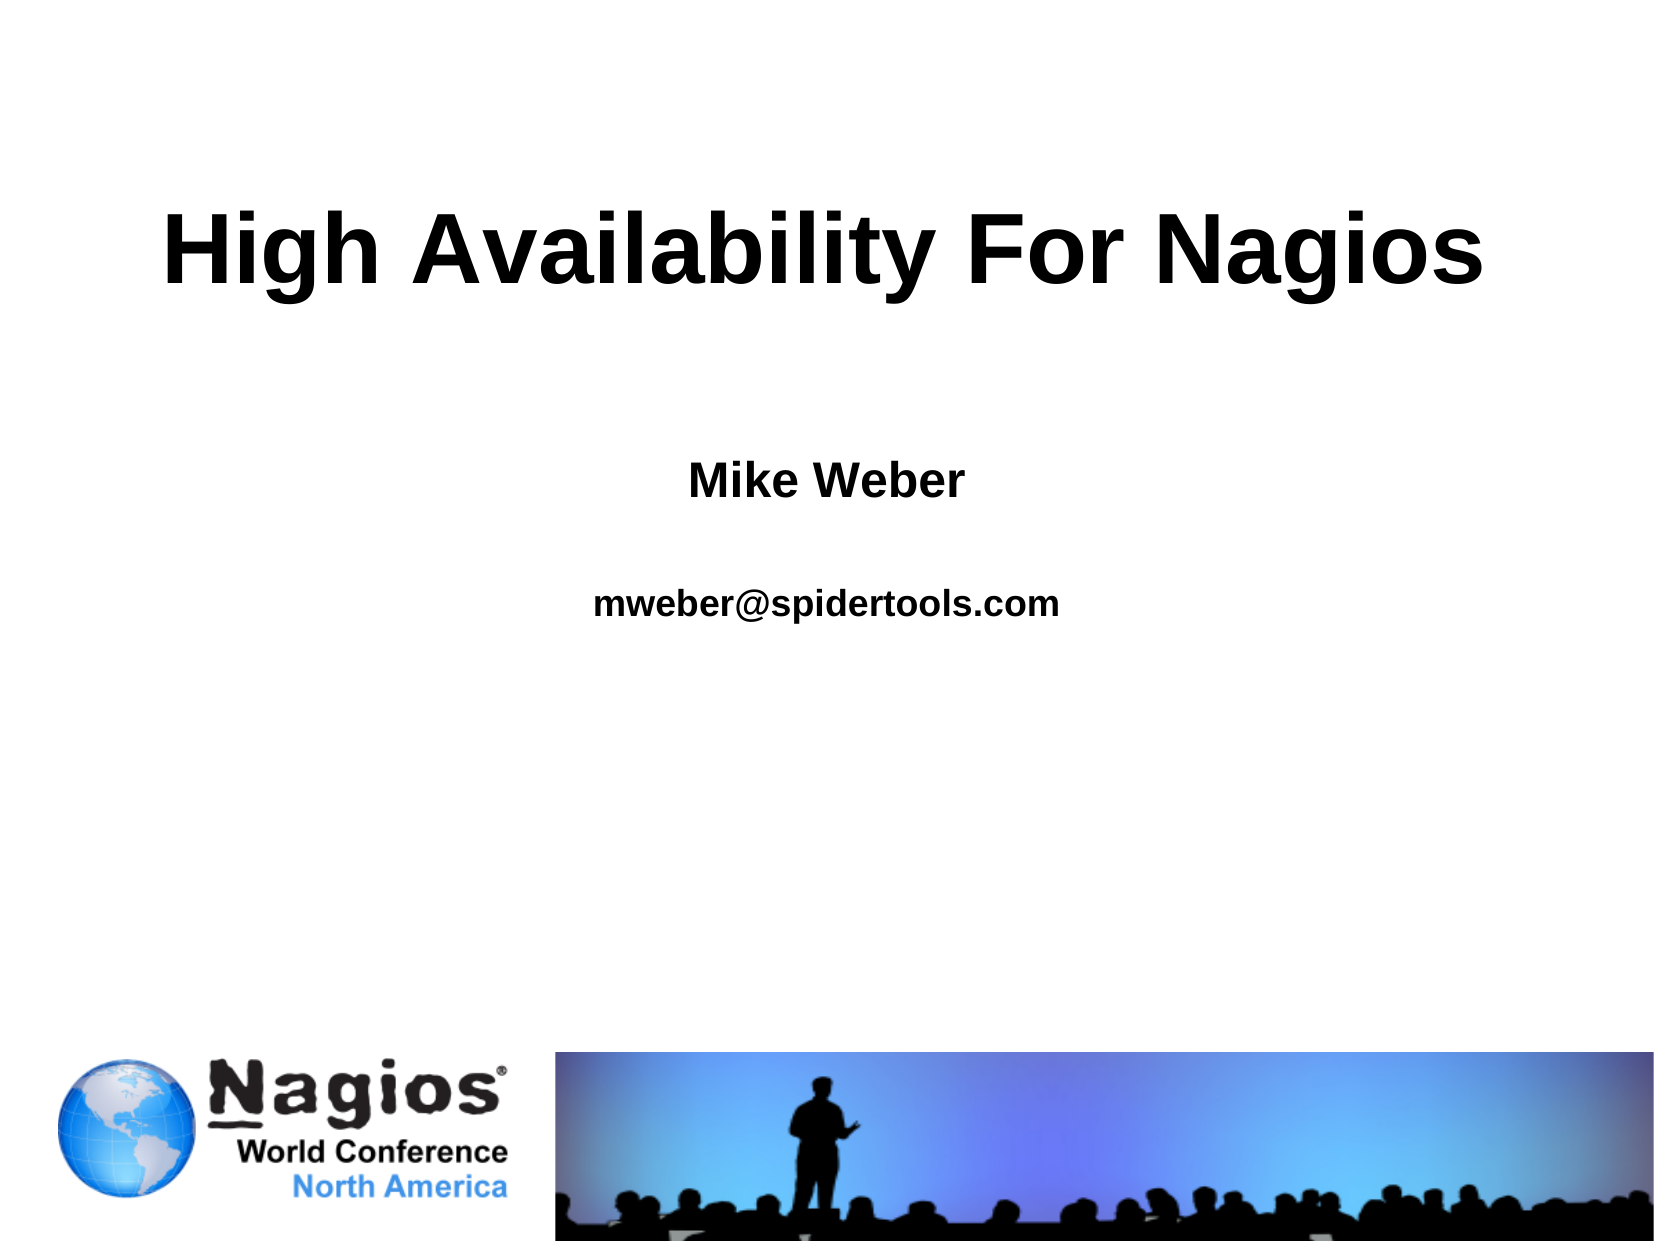

High Availability For Nagios
Mike Weber
mweber@spidertools.com
#